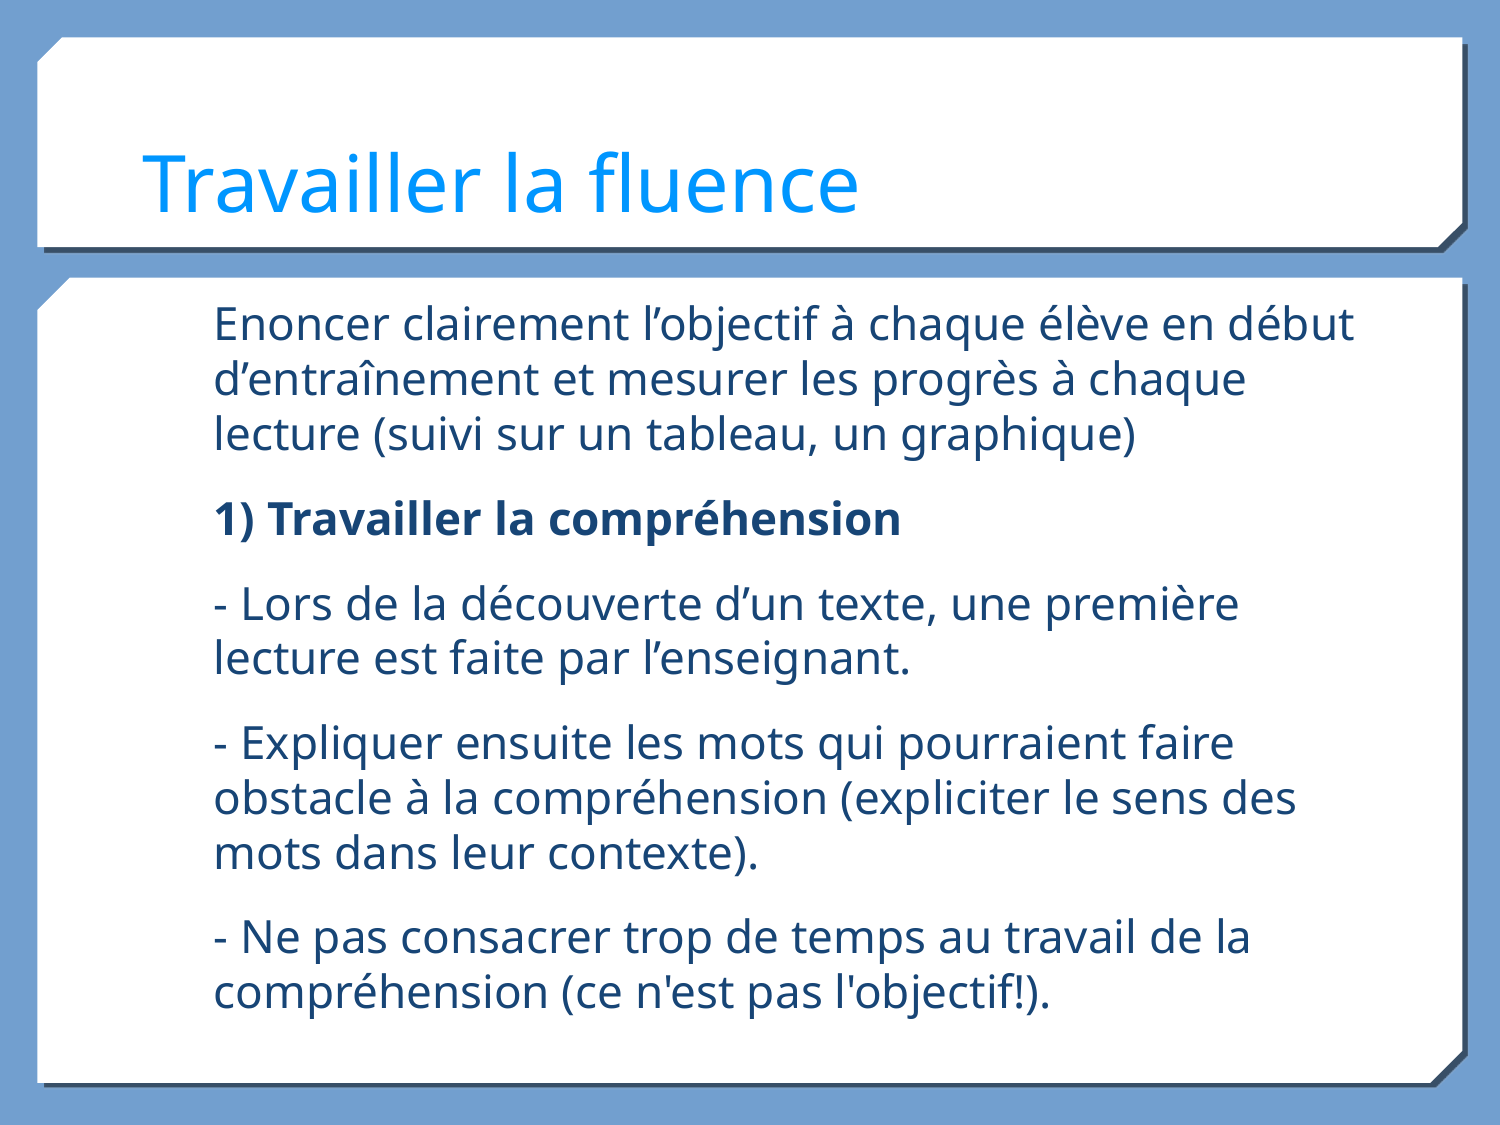

# Travailler la fluence
Enoncer clairement l’objectif à chaque élève en début d’entraînement et mesurer les progrès à chaque lecture (suivi sur un tableau, un graphique)
1) Travailler la compréhension
- Lors de la découverte d’un texte, une première lecture est faite par l’enseignant.
- Expliquer ensuite les mots qui pourraient faire obstacle à la compréhension (expliciter le sens des mots dans leur contexte).
- Ne pas consacrer trop de temps au travail de la compréhension (ce n'est pas l'objectif!).